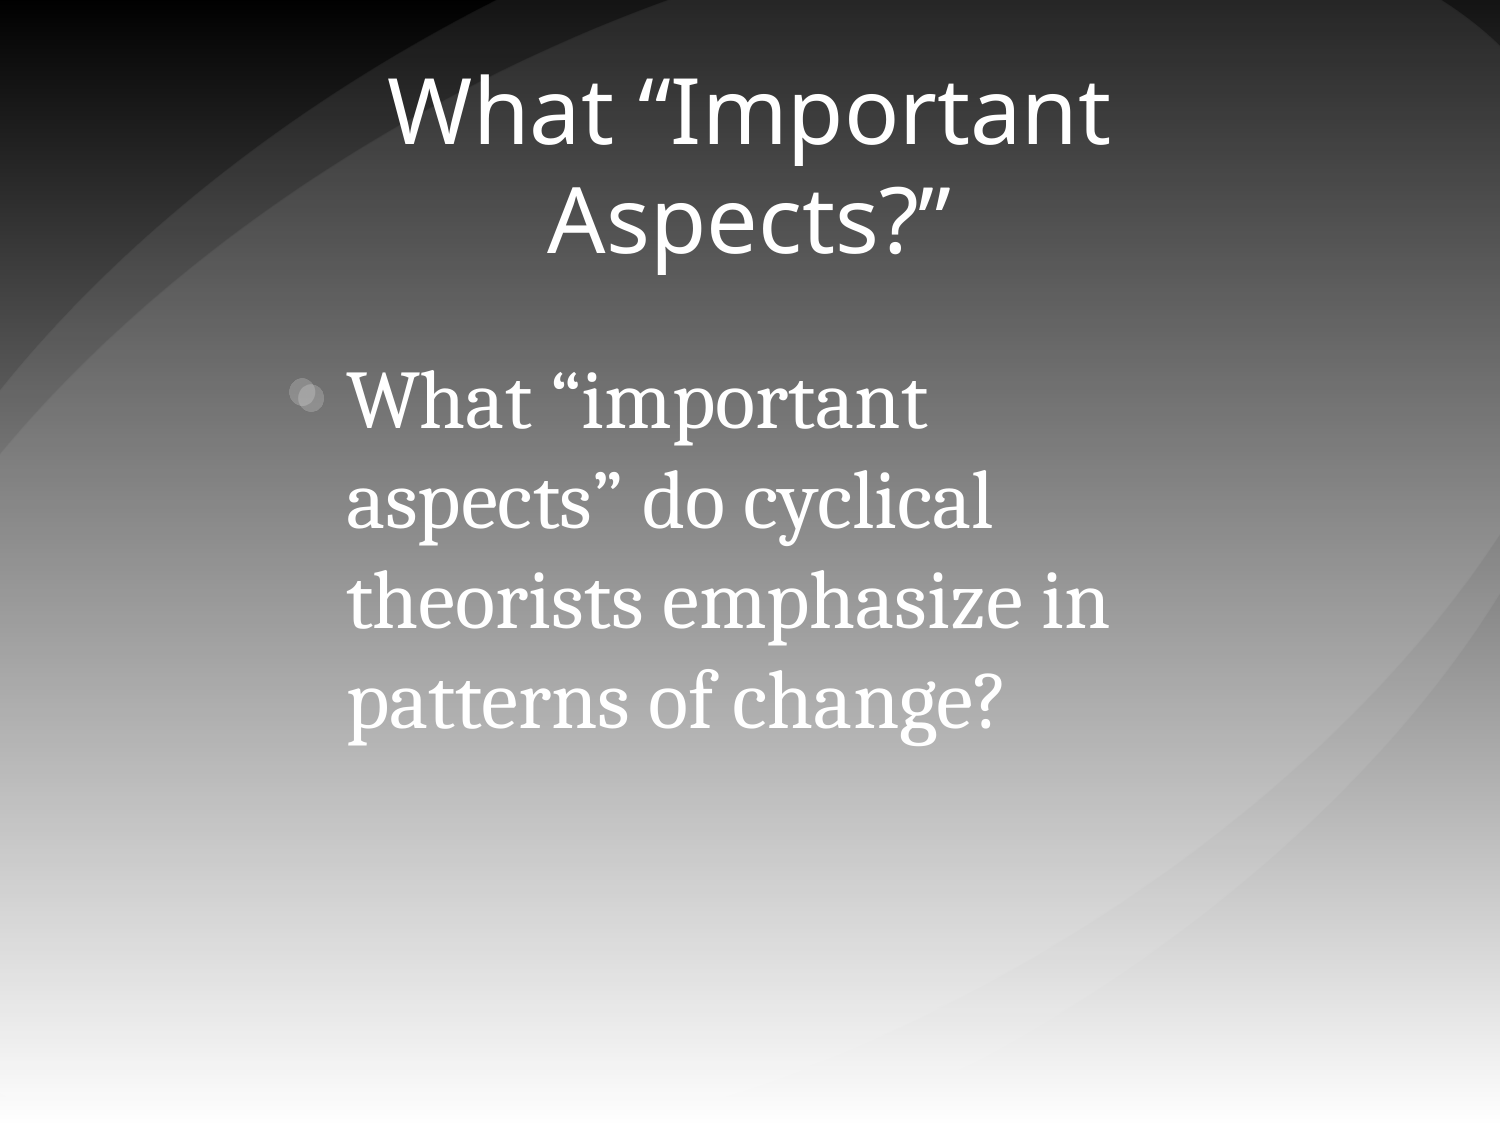

# What “Important Aspects?”
What “important aspects” do cyclical theorists emphasize in patterns of change?